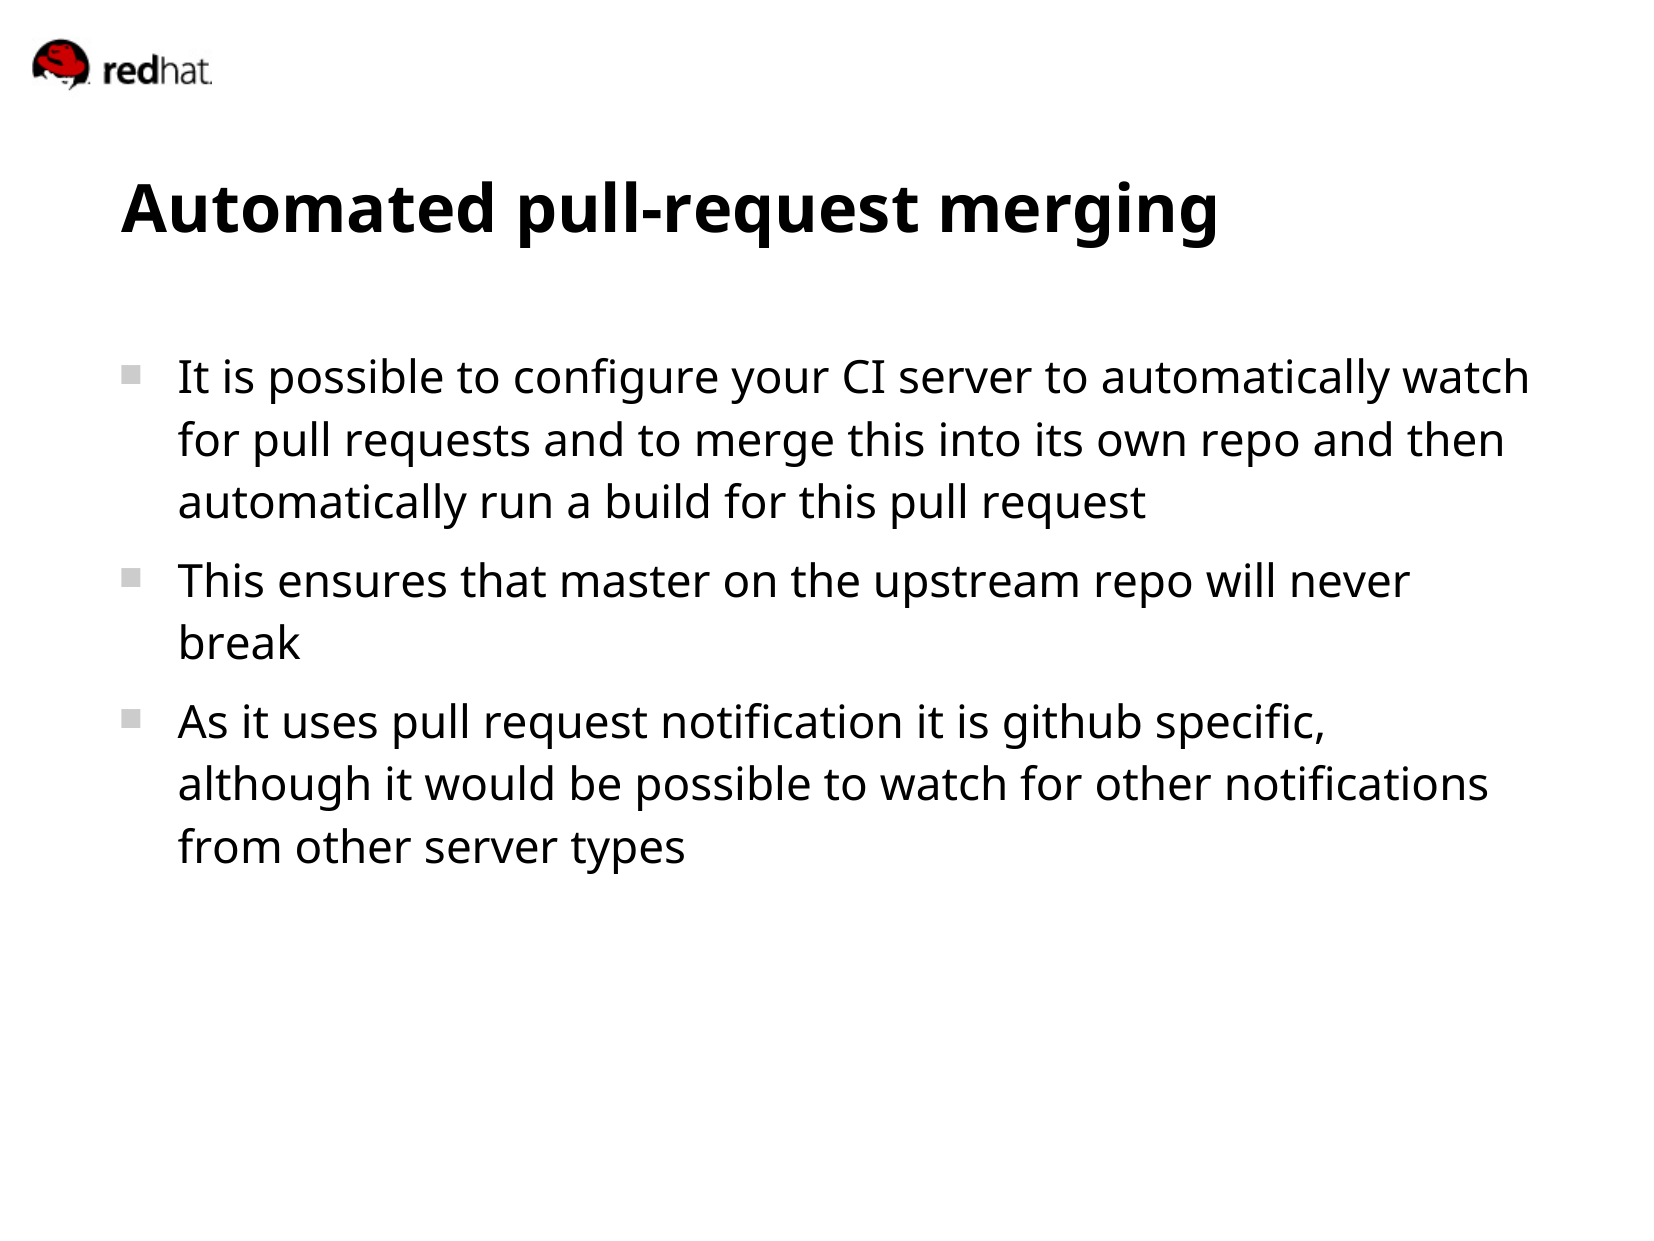

# Automated pull-request merging
It is possible to configure your CI server to automatically watch for pull requests and to merge this into its own repo and then automatically run a build for this pull request
This ensures that master on the upstream repo will never break
As it uses pull request notification it is github specific, although it would be possible to watch for other notifications from other server types